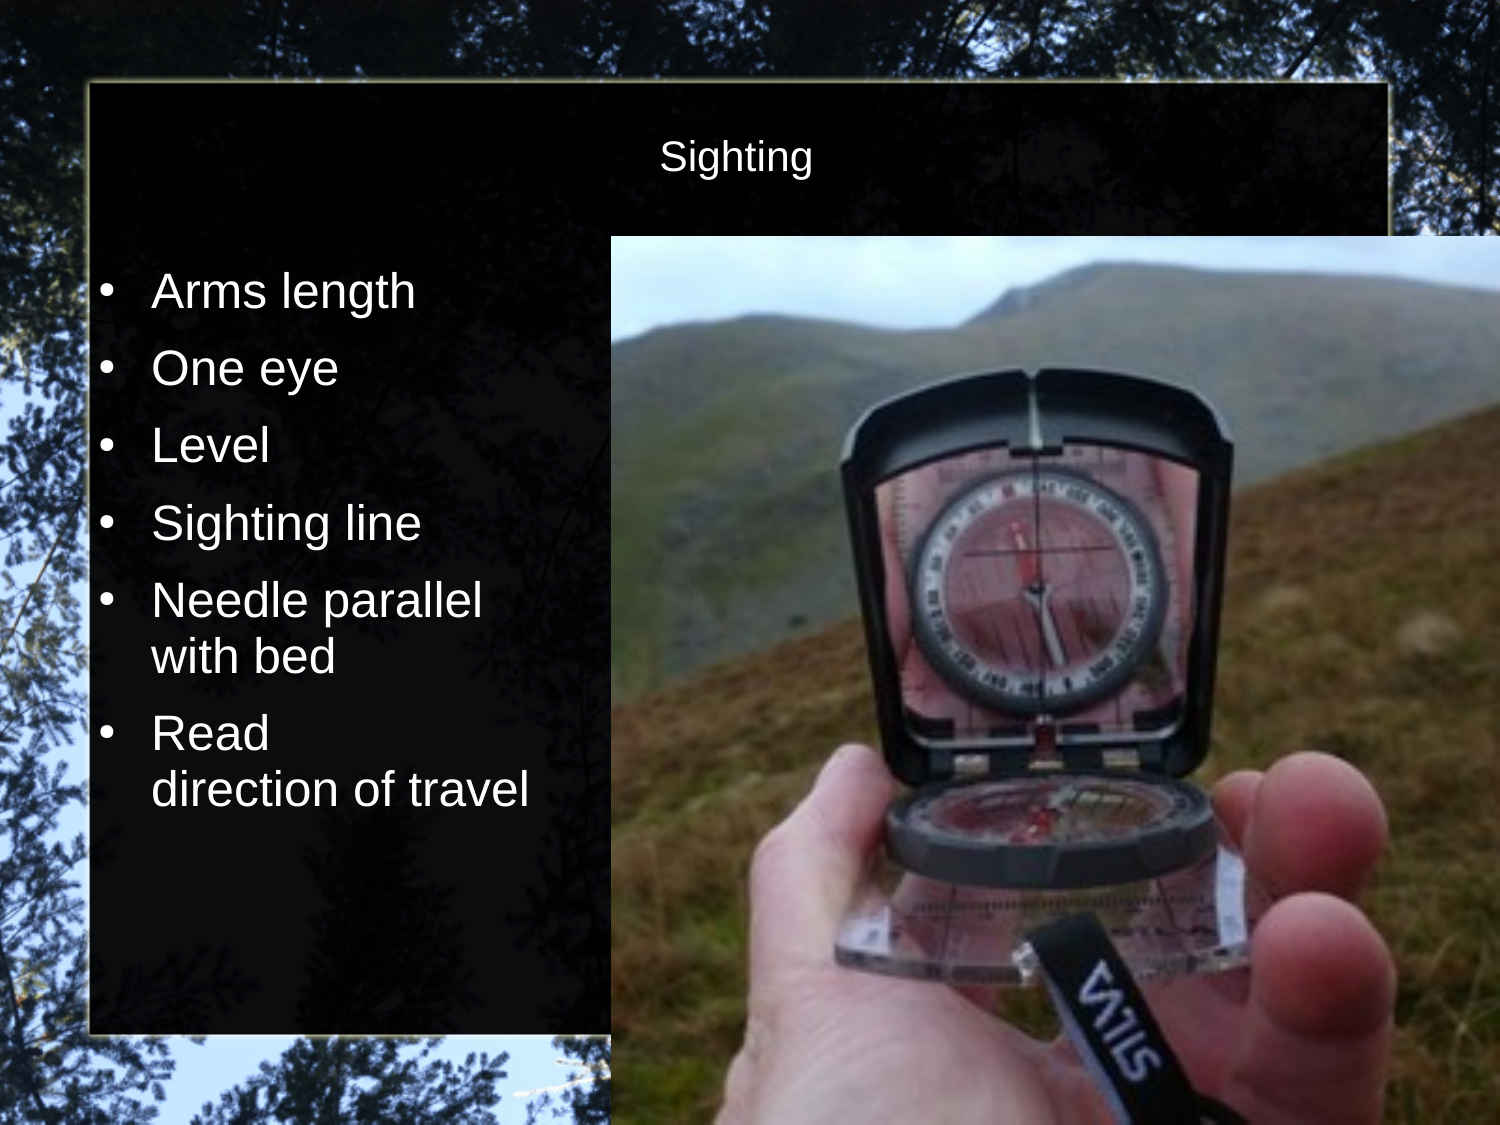

# Sighting
Arms length
One eye
Level
Sighting line
Needle parallel
with bed
Read
direction of travel